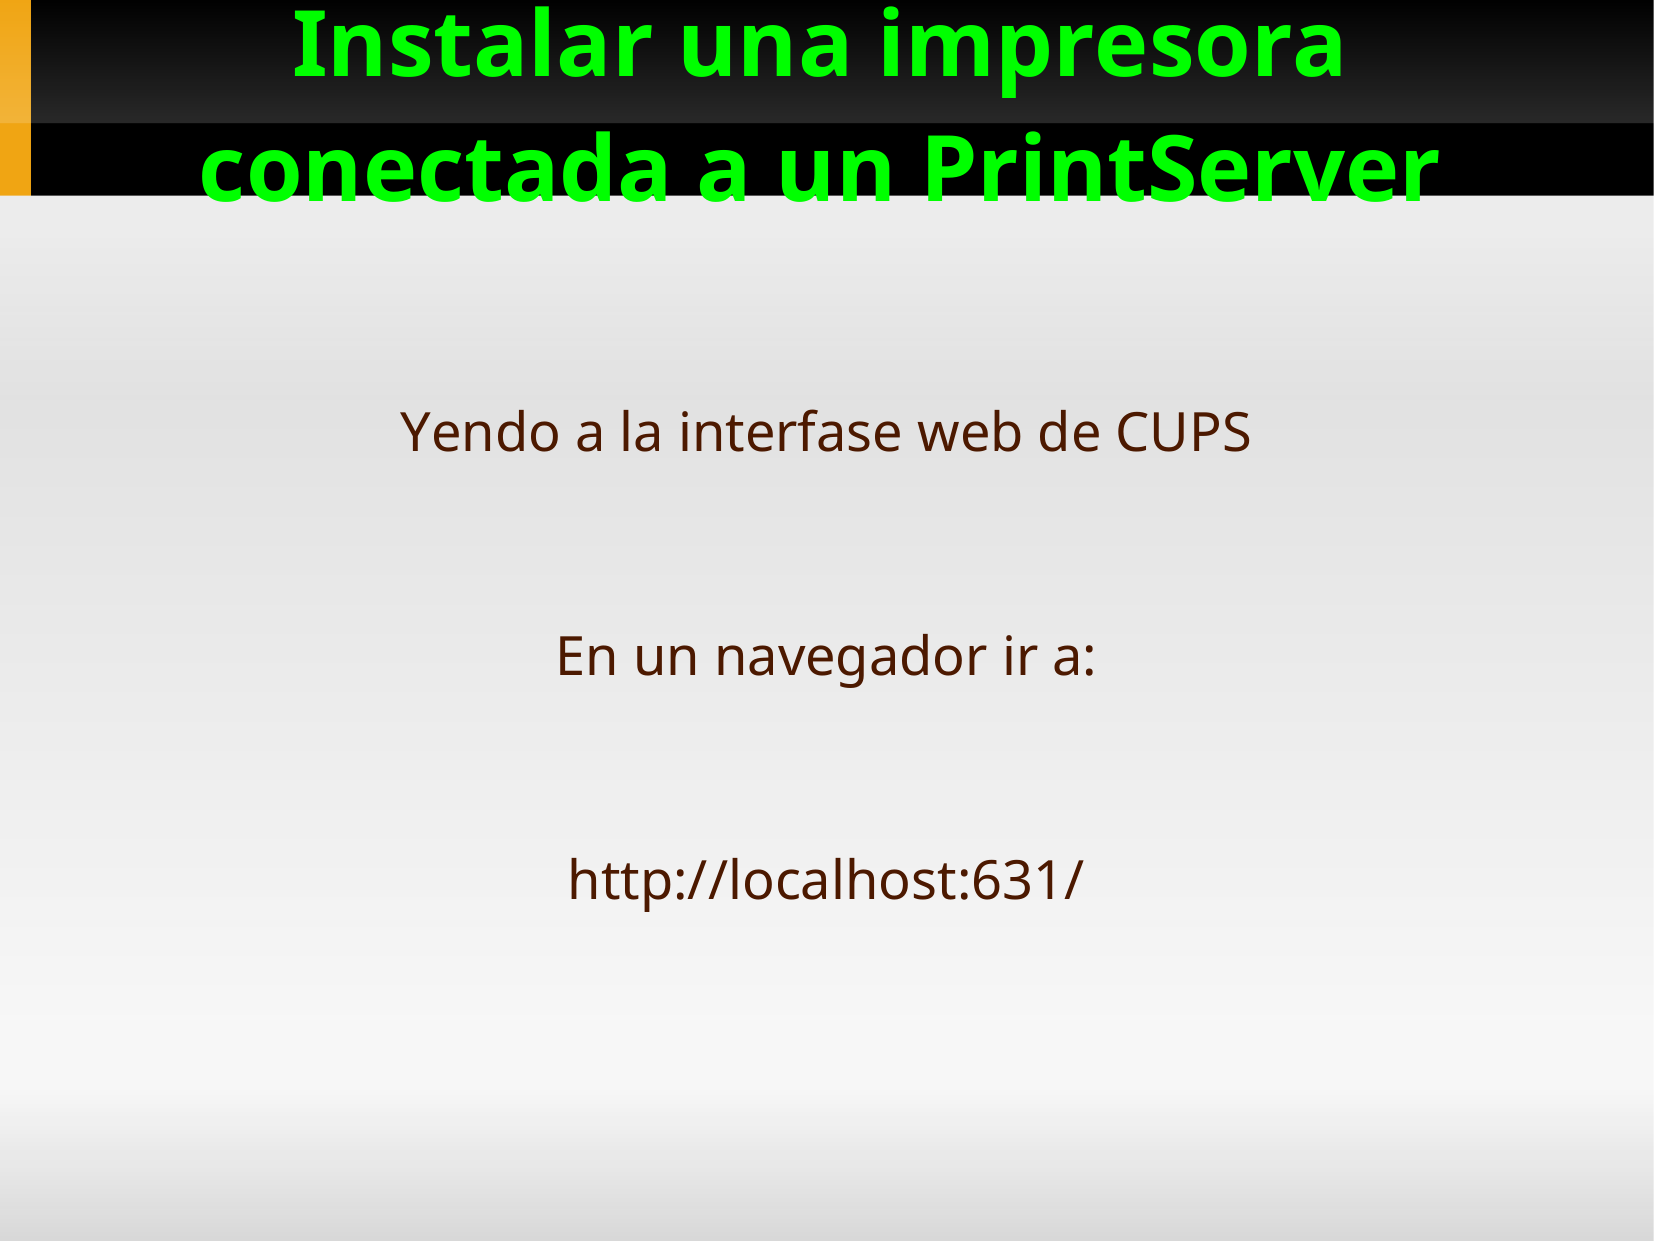

# Instalar una impresora conectada a un PrintServer
Yendo a la interfase web de CUPS
En un navegador ir a:
http://localhost:631/